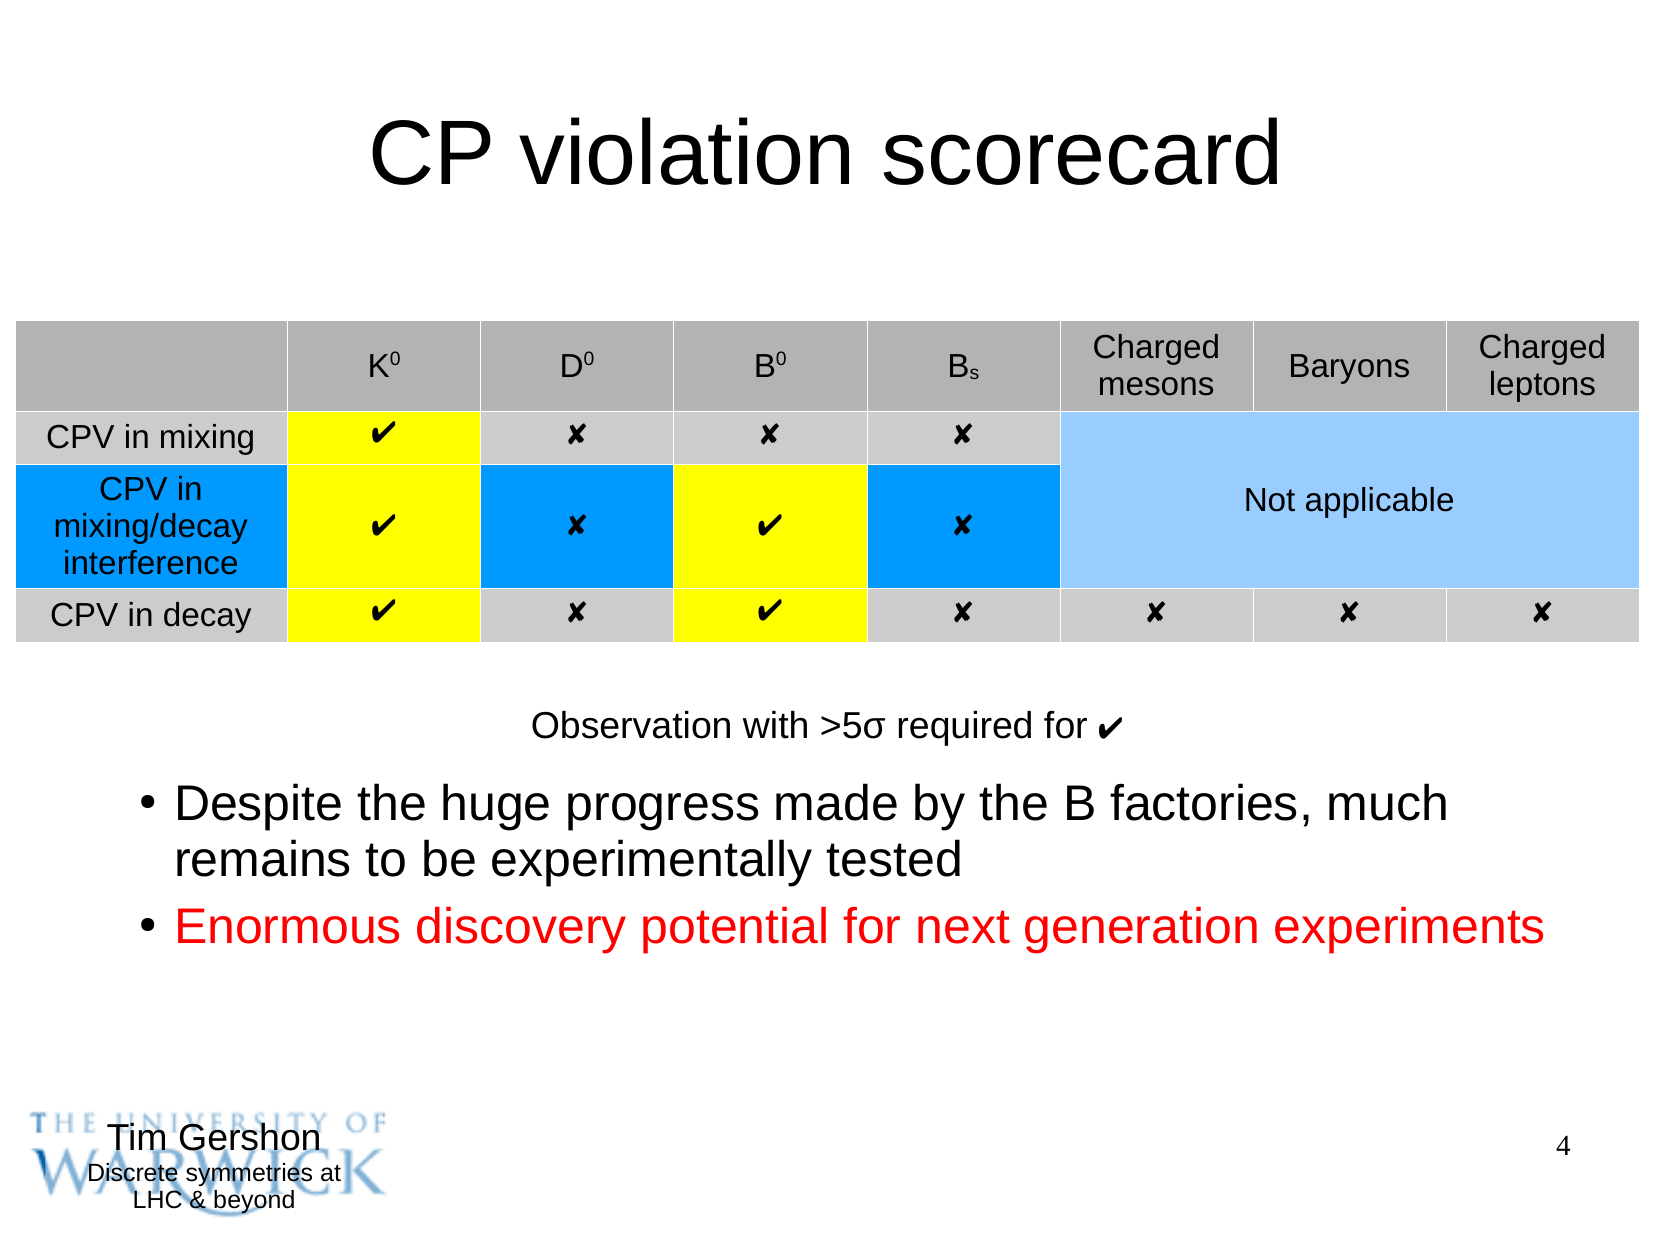

# CP violation scorecard
| | K0 | D0 | B0 | Bs | Charged mesons | Baryons | Charged leptons |
| --- | --- | --- | --- | --- | --- | --- | --- |
| CPV in mixing | ✔ | ✘ | ✘ | ✘ | Not applicable | | |
| CPV in mixing/decay interference | ✔ | ✘ | ✔ | ✘ | | | |
| CPV in decay | ✔ | ✘ | ✔ | ✘ | ✘ | ✘ | ✘ |
Observation with >5σ required for ✔
Despite the huge progress made by the B factories, much remains to be experimentally tested
Enormous discovery potential for next generation experiments
Tim Gershon
Discrete symmetries at LHC & beyond
4